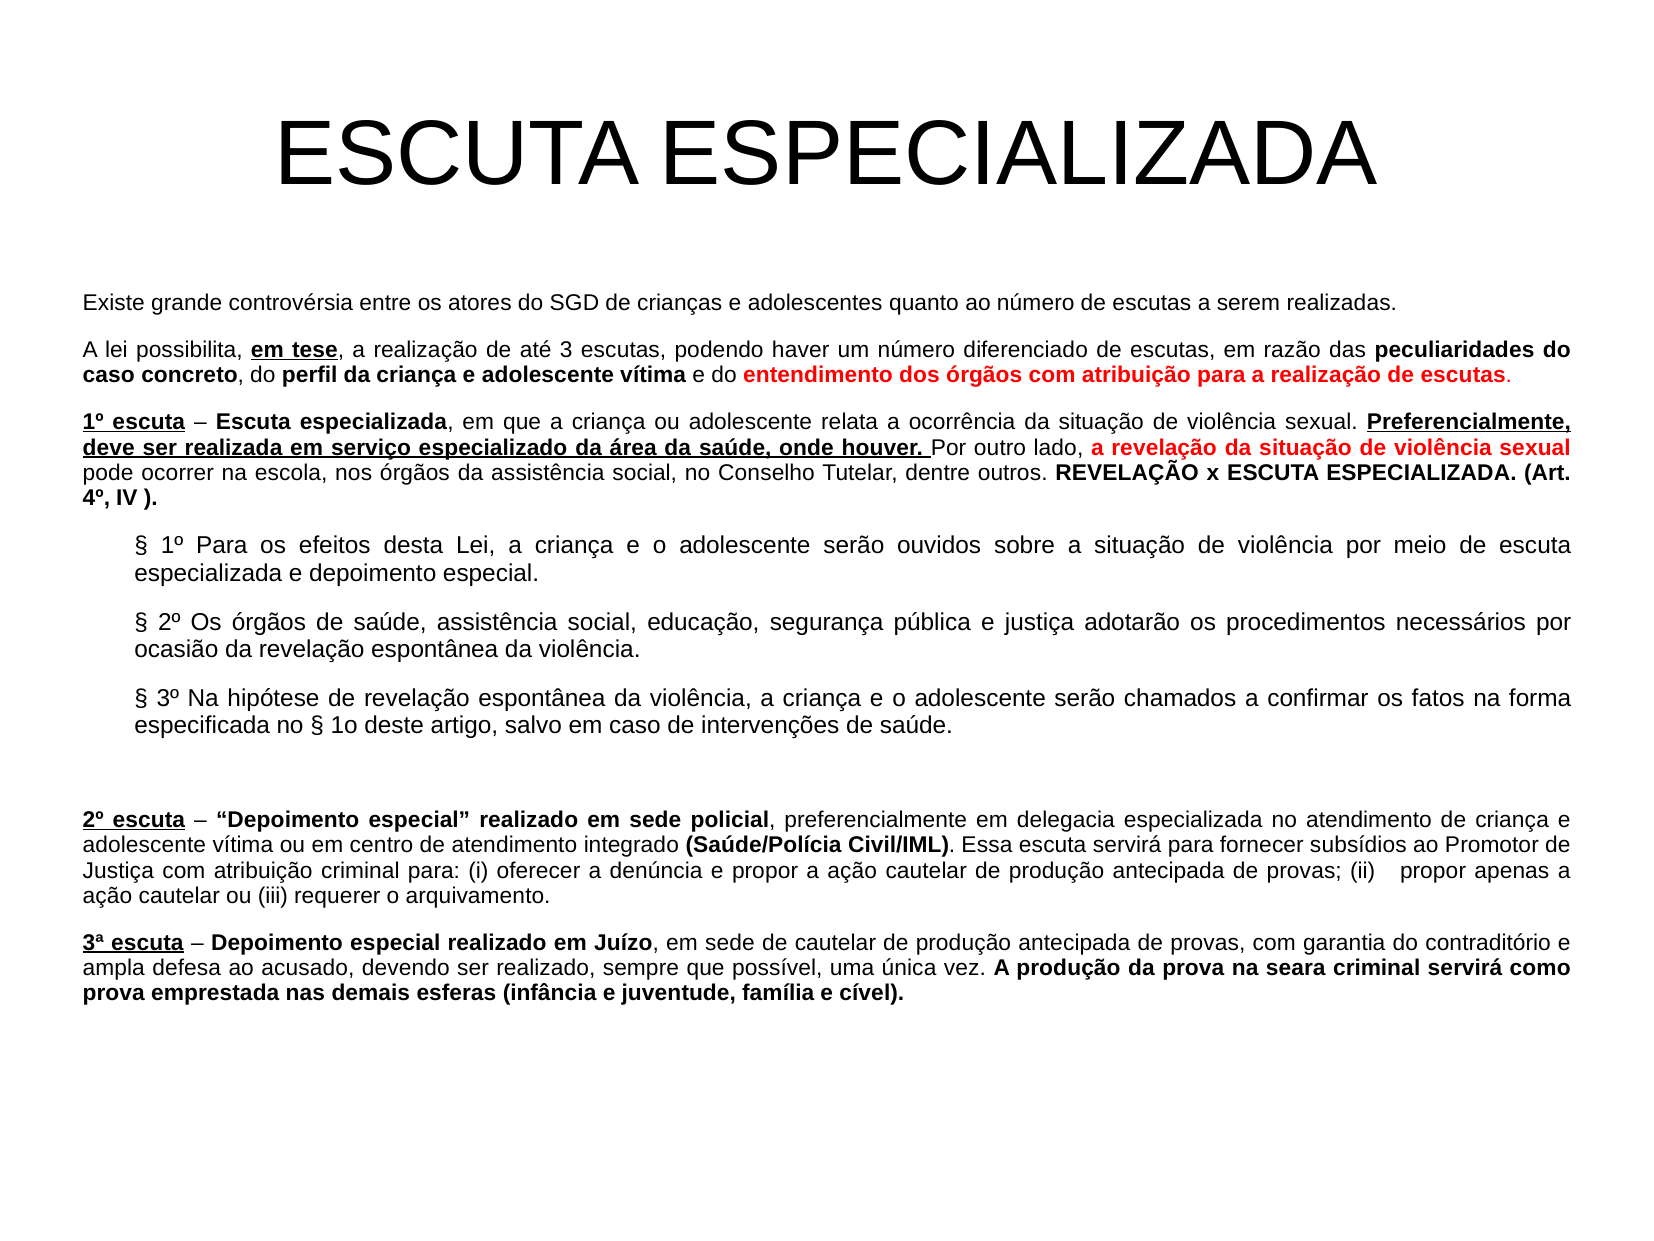

# ESCUTA ESPECIALIZADA
Existe grande controvérsia entre os atores do SGD de crianças e adolescentes quanto ao número de escutas a serem realizadas.
A lei possibilita, em tese, a realização de até 3 escutas, podendo haver um número diferenciado de escutas, em razão das peculiaridades do caso concreto, do perfil da criança e adolescente vítima e do entendimento dos órgãos com atribuição para a realização de escutas.
1º escuta – Escuta especializada, em que a criança ou adolescente relata a ocorrência da situação de violência sexual. Preferencialmente, deve ser realizada em serviço especializado da área da saúde, onde houver. Por outro lado, a revelação da situação de violência sexual pode ocorrer na escola, nos órgãos da assistência social, no Conselho Tutelar, dentre outros. REVELAÇÃO x ESCUTA ESPECIALIZADA. (Art. 4º, IV ).
§ 1º Para os efeitos desta Lei, a criança e o adolescente serão ouvidos sobre a situação de violência por meio de escuta especializada e depoimento especial.
§ 2º Os órgãos de saúde, assistência social, educação, segurança pública e justiça adotarão os procedimentos necessários por ocasião da revelação espontânea da violência.
§ 3º Na hipótese de revelação espontânea da violência, a criança e o adolescente serão chamados a confirmar os fatos na forma especificada no § 1o deste artigo, salvo em caso de intervenções de saúde.
2º escuta – “Depoimento especial” realizado em sede policial, preferencialmente em delegacia especializada no atendimento de criança e adolescente vítima ou em centro de atendimento integrado (Saúde/Polícia Civil/IML). Essa escuta servirá para fornecer subsídios ao Promotor de Justiça com atribuição criminal para: (i) oferecer a denúncia e propor a ação cautelar de produção antecipada de provas; (ii) propor apenas a ação cautelar ou (iii) requerer o arquivamento.
3ª escuta – Depoimento especial realizado em Juízo, em sede de cautelar de produção antecipada de provas, com garantia do contraditório e ampla defesa ao acusado, devendo ser realizado, sempre que possível, uma única vez. A produção da prova na seara criminal servirá como prova emprestada nas demais esferas (infância e juventude, família e cível).